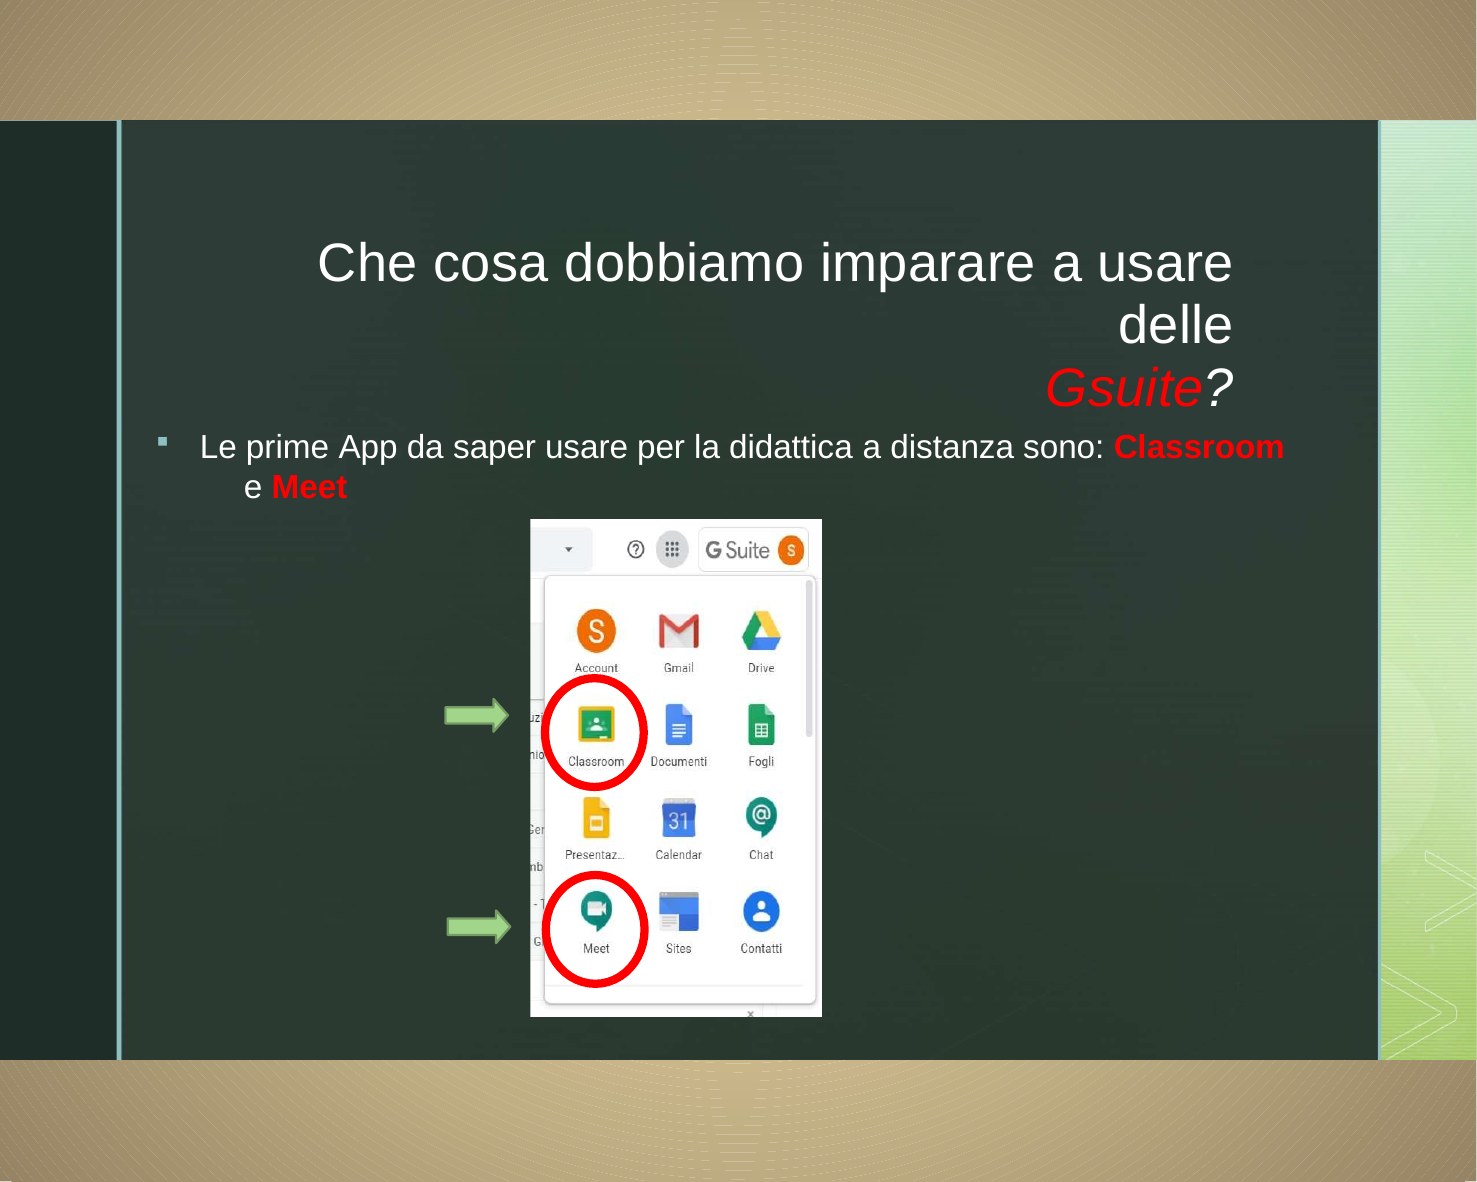

# Che cosa dobbiamo imparare a usare delle
Gsuite?
Le prime App da saper usare per la didattica a distanza sono: Classroom e Meet